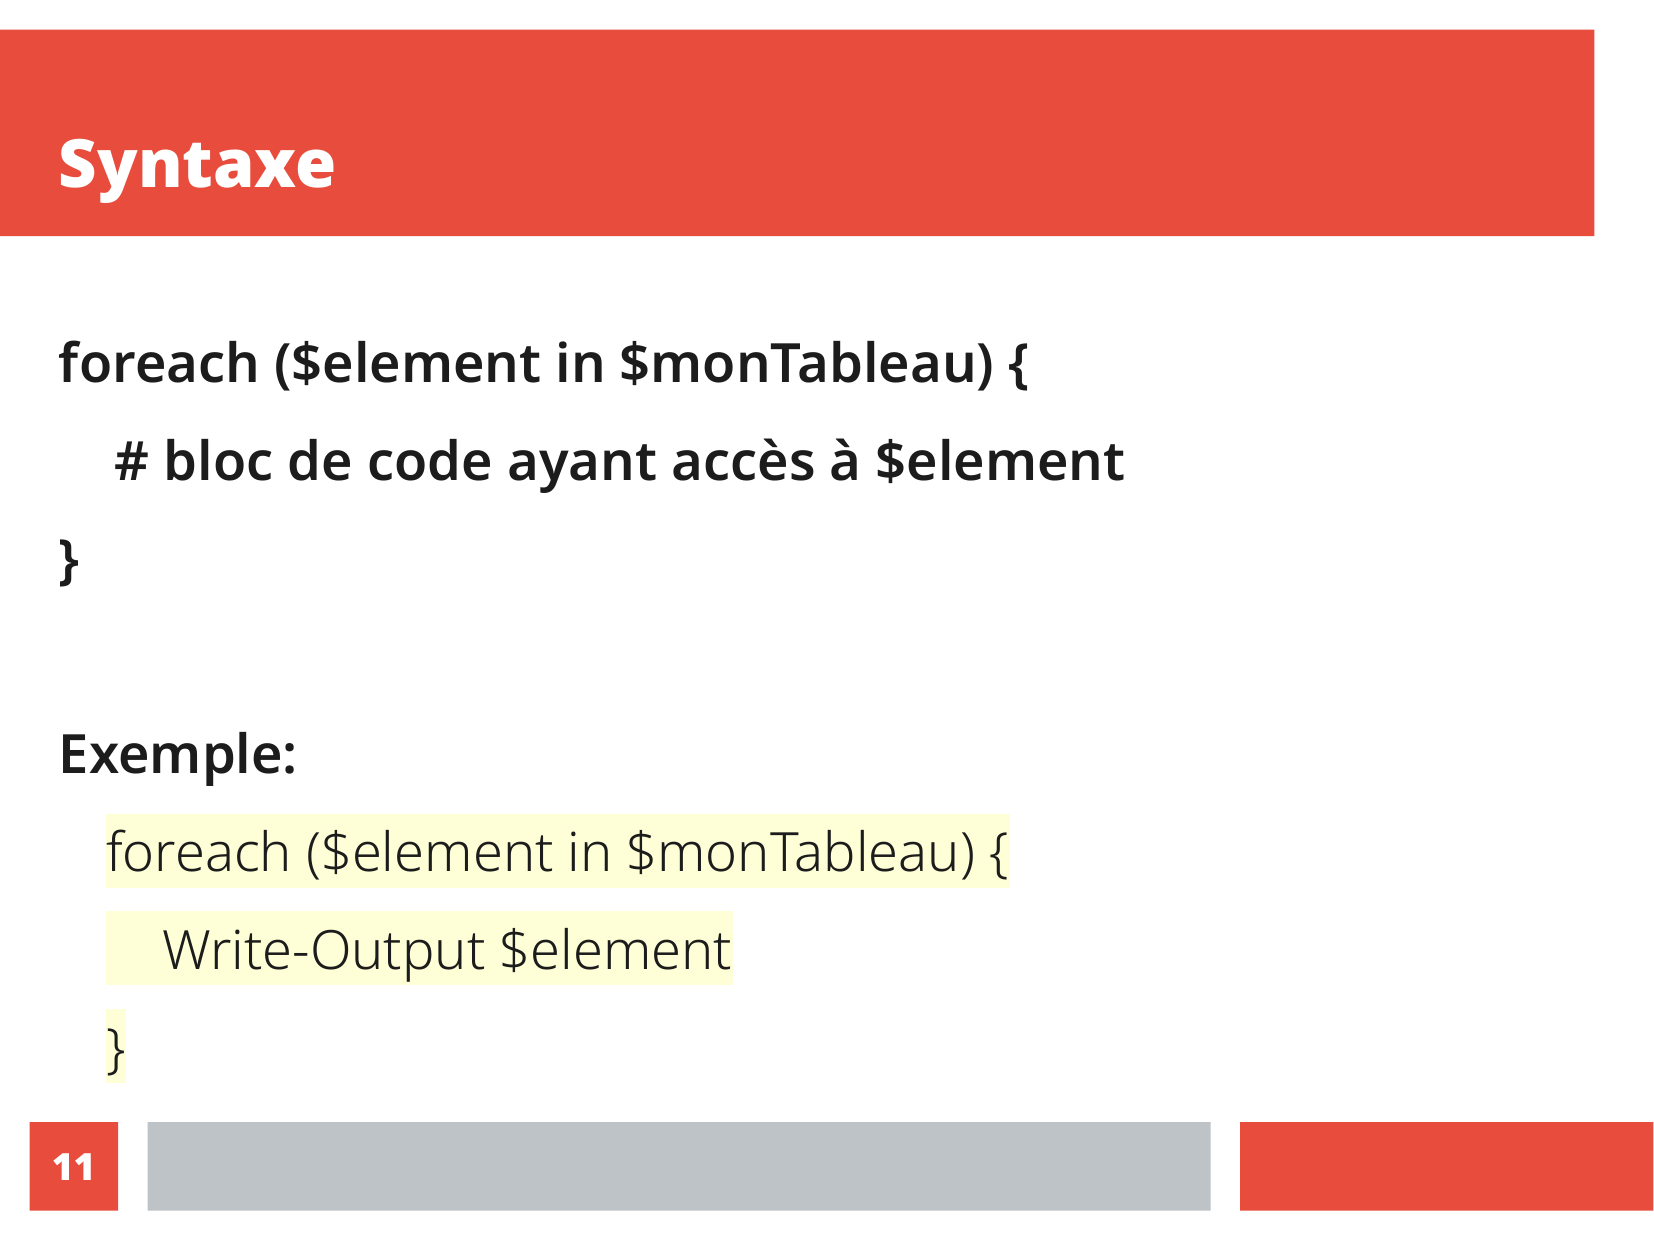

# Syntaxe
foreach ($element in $monTableau) {
 # bloc de code ayant accès à $element
}
Exemple:
foreach ($element in $monTableau) {
 Write-Output $element
}
11